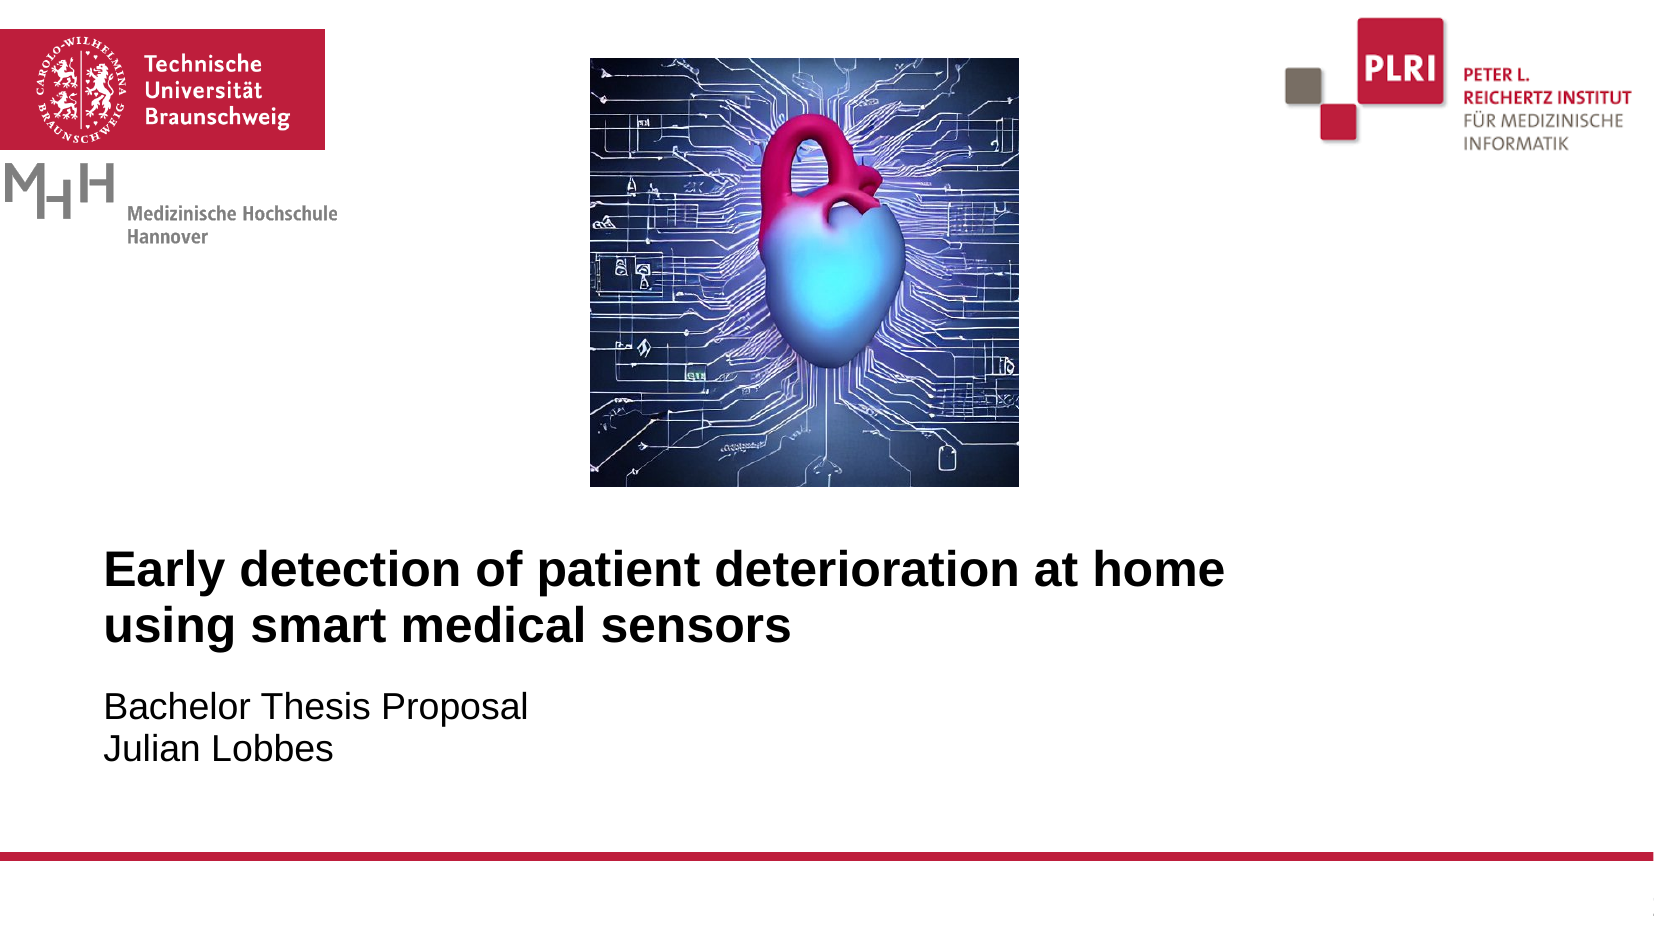

Early detection of patient deterioration at home
using smart medical sensors
Bachelor Thesis Proposal
Julian Lobbes